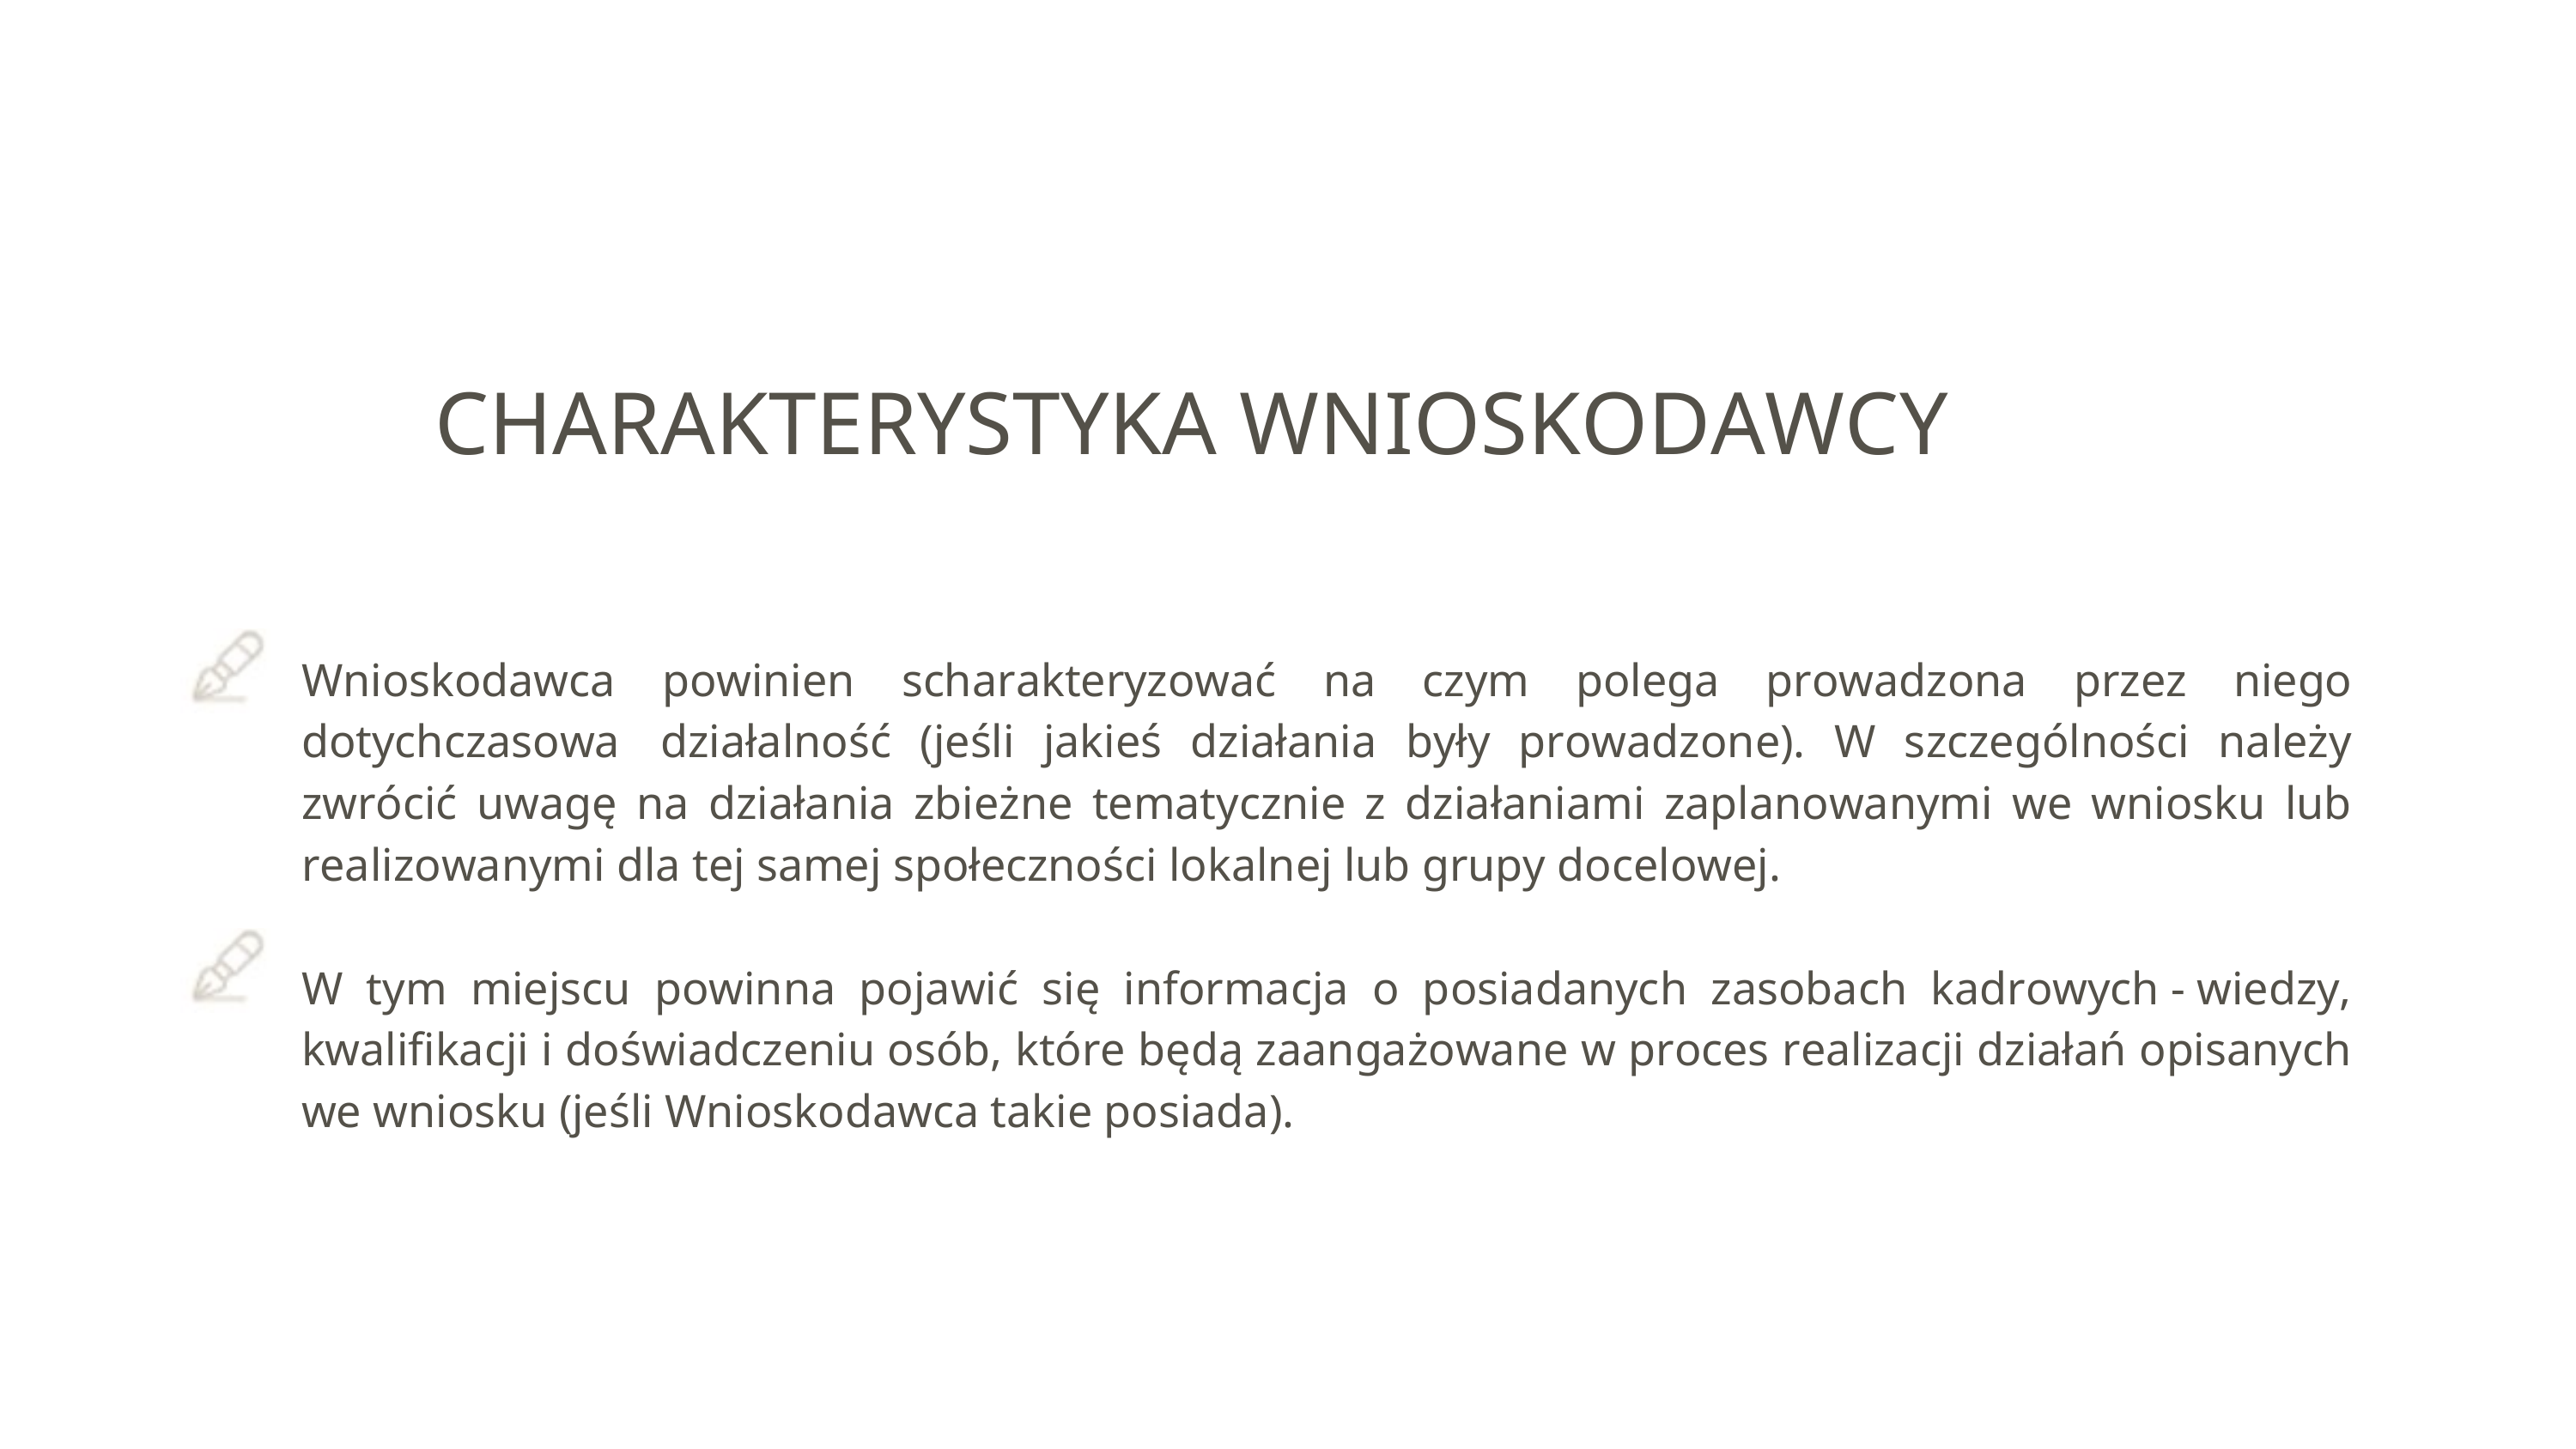

CHARAKTERYSTYKA WNIOSKODAWCY
Wnioskodawca powinien scharakteryzować na czym polega prowadzona przez niego dotychczasowa  działalność (jeśli jakieś działania były prowadzone). W szczególności należy zwrócić uwagę na działania zbieżne tematycznie z działaniami zaplanowanymi we wniosku lub realizowanymi dla tej samej społeczności lokalnej lub grupy docelowej.
W tym miejscu powinna pojawić się informacja o posiadanych zasobach kadrowych - wiedzy, kwalifikacji i doświadczeniu osób, które będą zaangażowane w proces realizacji działań opisanych we wniosku (jeśli Wnioskodawca takie posiada).